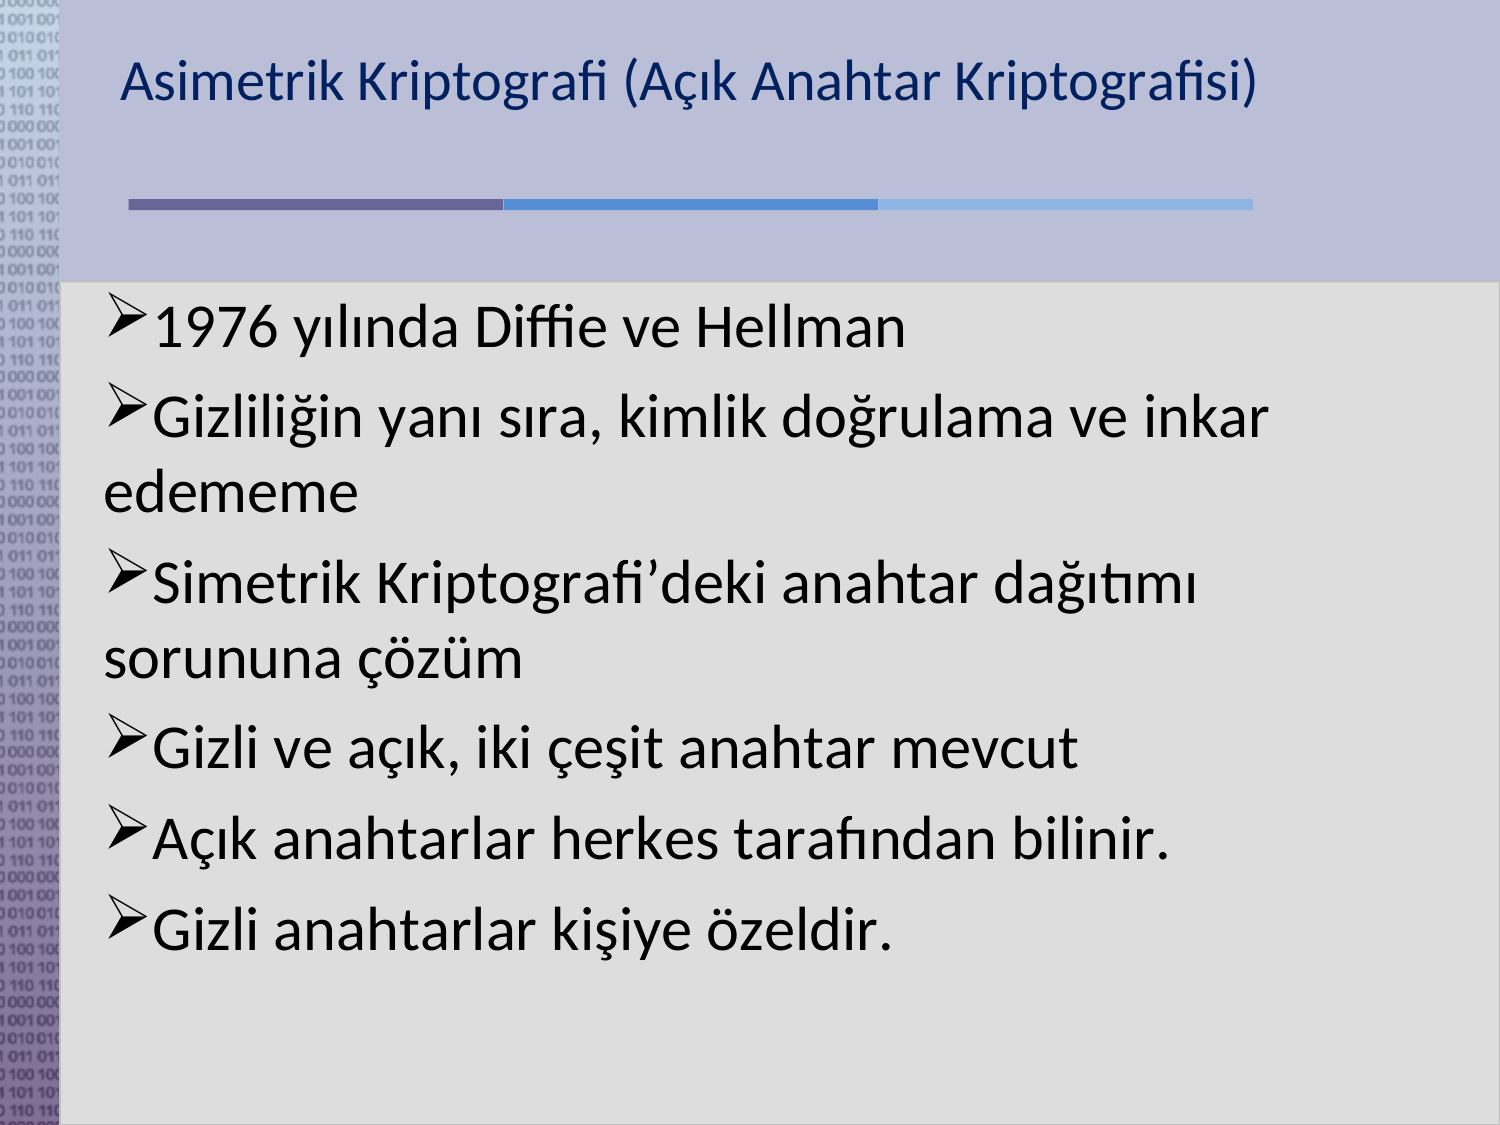

Asimetrik Kriptografi (Açık Anahtar Kriptografisi)
1976 yılında Diffie ve Hellman
Gizliliğin yanı sıra, kimlik doğrulama ve inkar edememe
Simetrik Kriptografi’deki anahtar dağıtımı sorununa çözüm
Gizli ve açık, iki çeşit anahtar mevcut
Açık anahtarlar herkes tarafından bilinir.
Gizli anahtarlar kişiye özeldir.